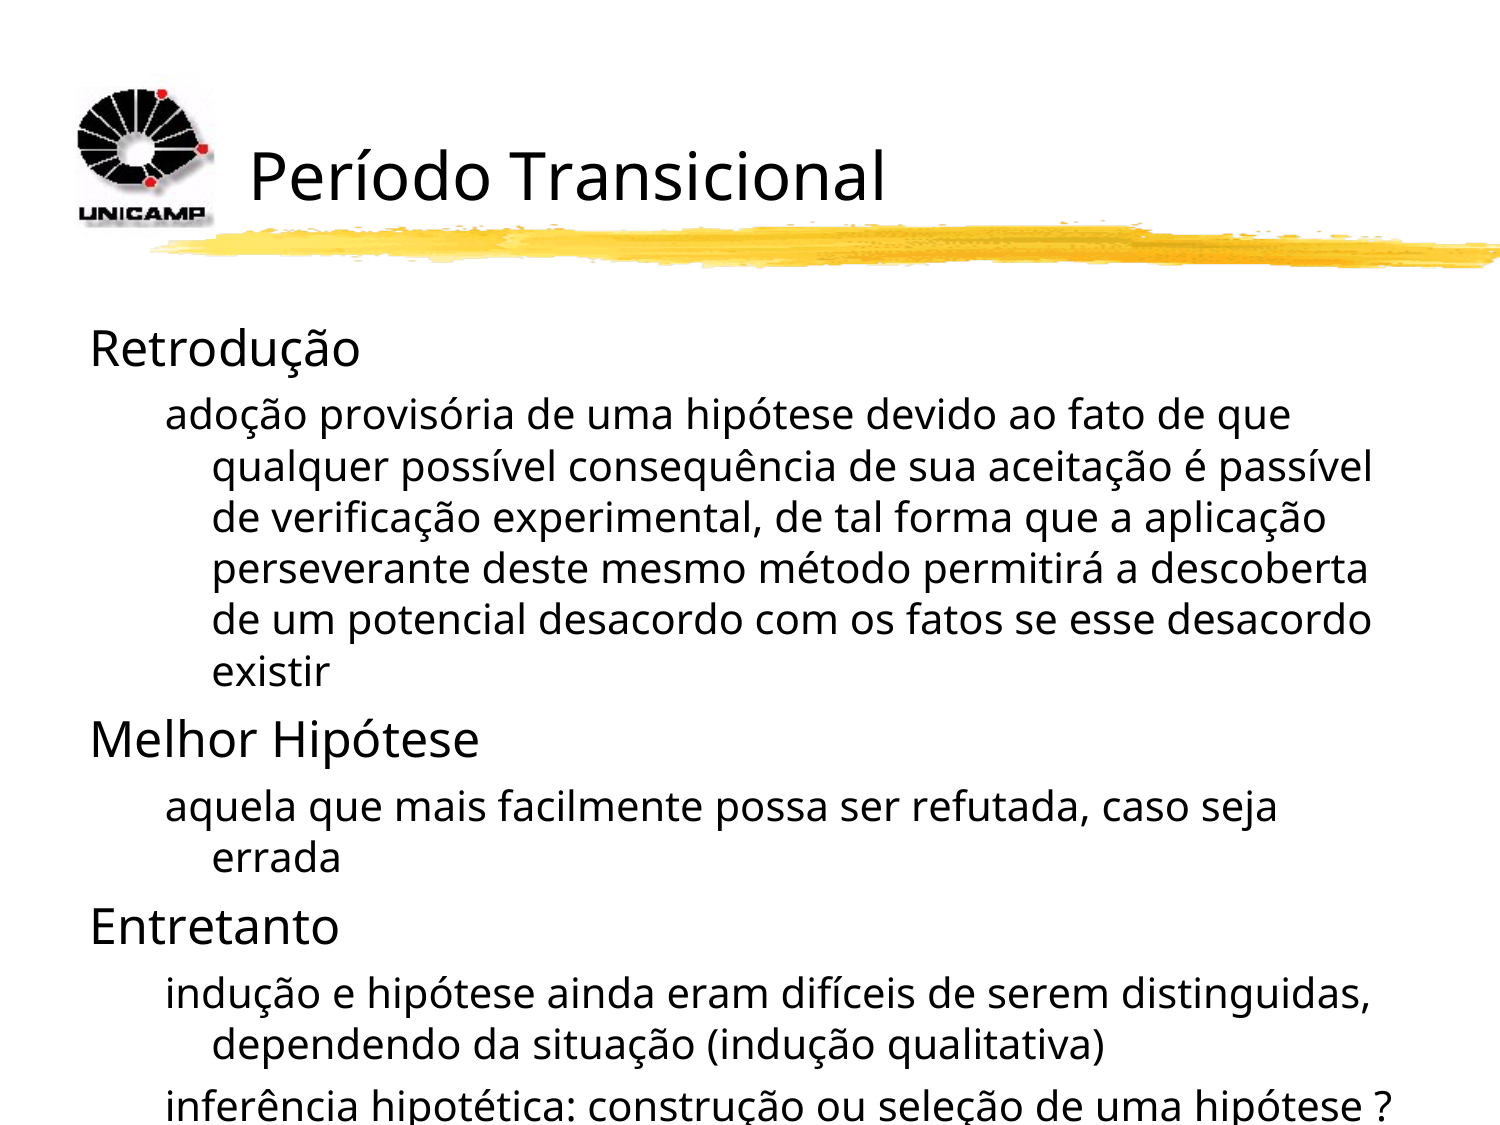

# Período Transicional
Retrodução
adoção provisória de uma hipótese devido ao fato de que qualquer possível consequência de sua aceitação é passível de verificação experimental, de tal forma que a aplicação perseverante deste mesmo método permitirá a descoberta de um potencial desacordo com os fatos se esse desacordo existir
Melhor Hipótese
aquela que mais facilmente possa ser refutada, caso seja errada
Entretanto
indução e hipótese ainda eram difíceis de serem distinguidas, dependendo da situação (indução qualitativa)
inferência hipotética: construção ou seleção de uma hipótese ?